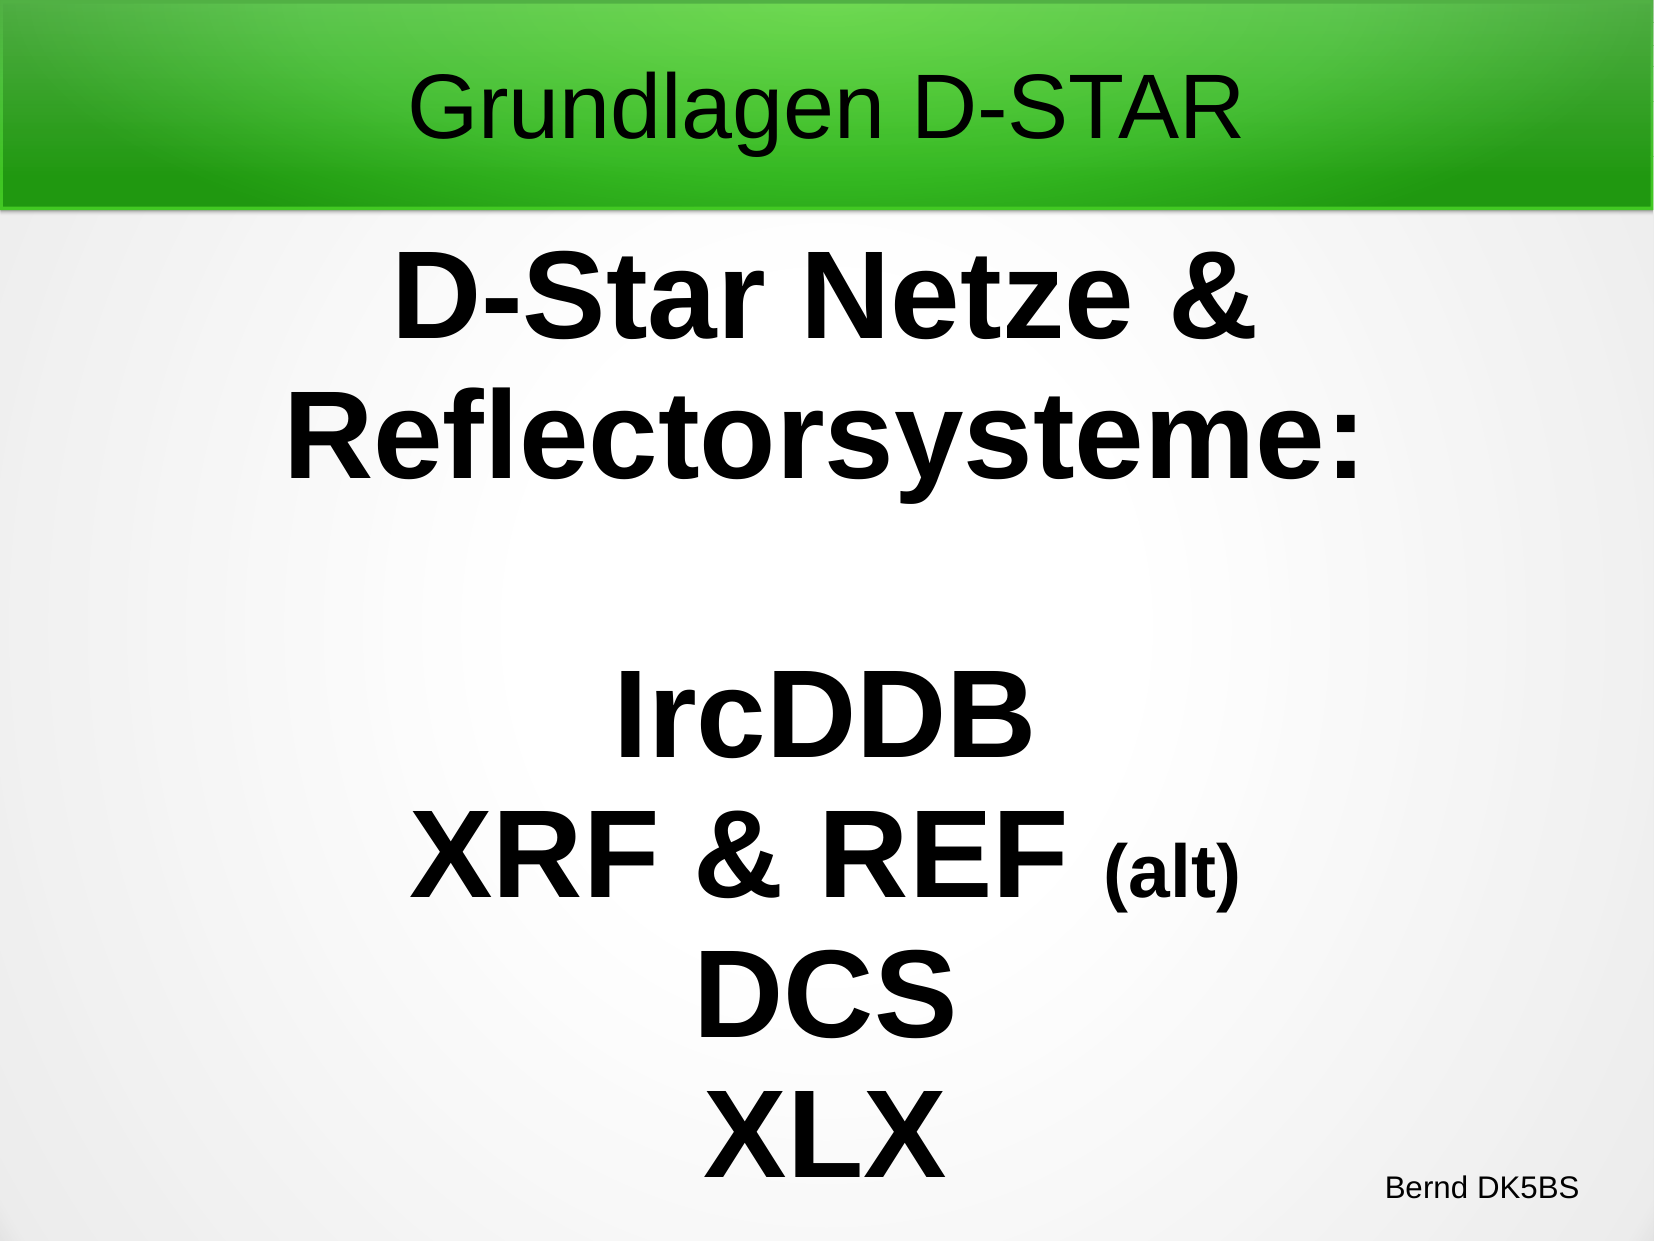

# Grundlagen D-STAR
D-Star Netze & Reflectorsysteme:
IrcDDB
XRF & REF (alt)
DCS
XLX
Bernd DK5BS